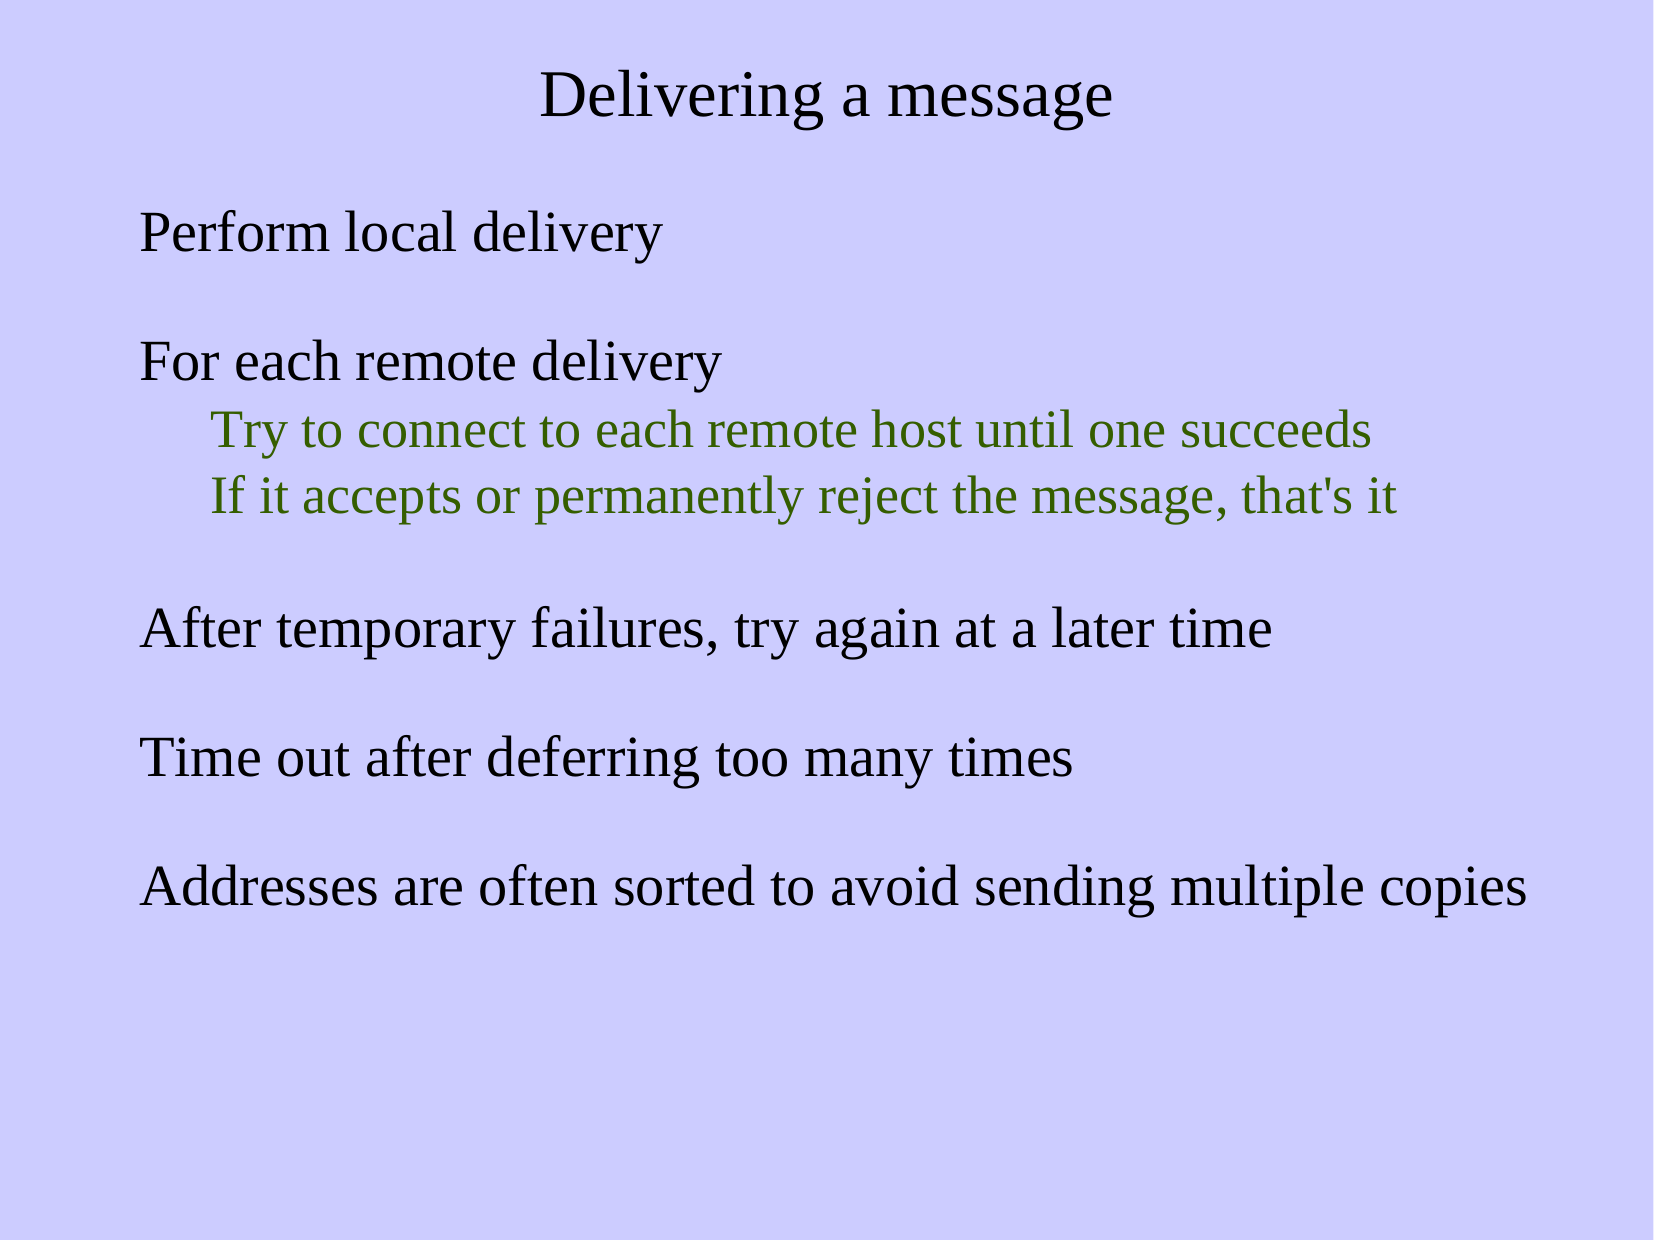

# Delivering a message
Perform local delivery
For each remote delivery
Try to connect to each remote host until one succeeds
If it accepts or permanently reject the message, that's it
After temporary failures, try again at a later time
Time out after deferring too many times
Addresses are often sorted to avoid sending multiple copies